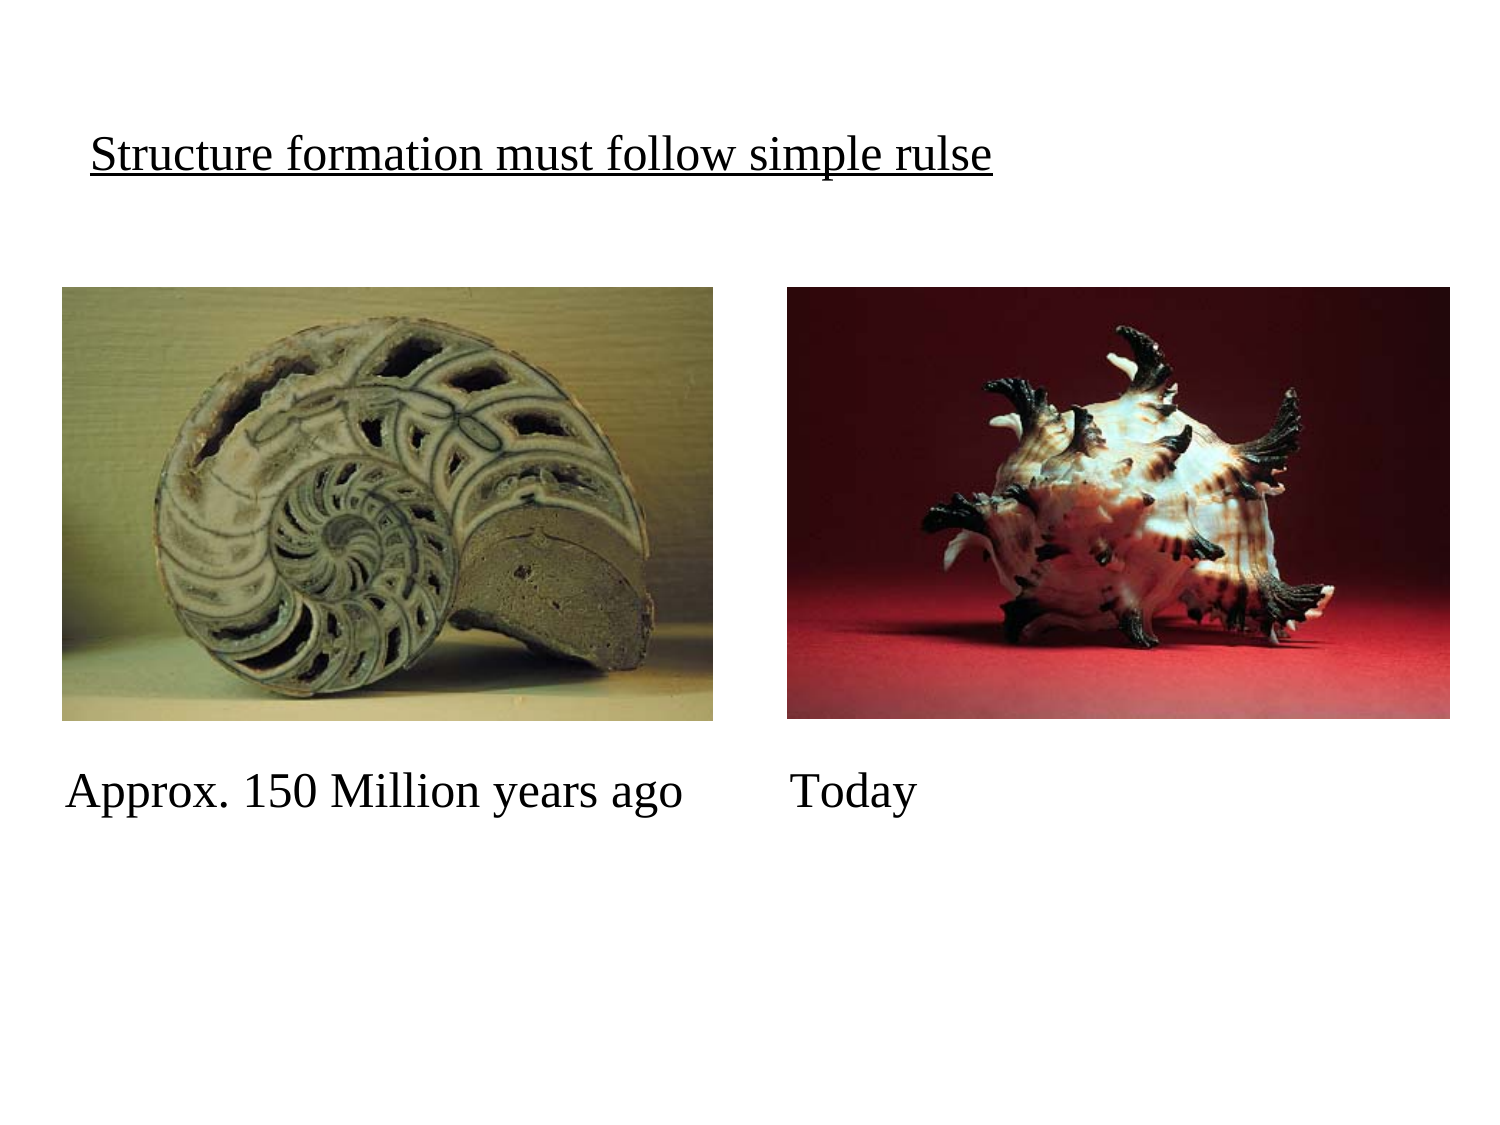

Structure formation must follow simple rulse
Approx. 150 Million years ago
Today